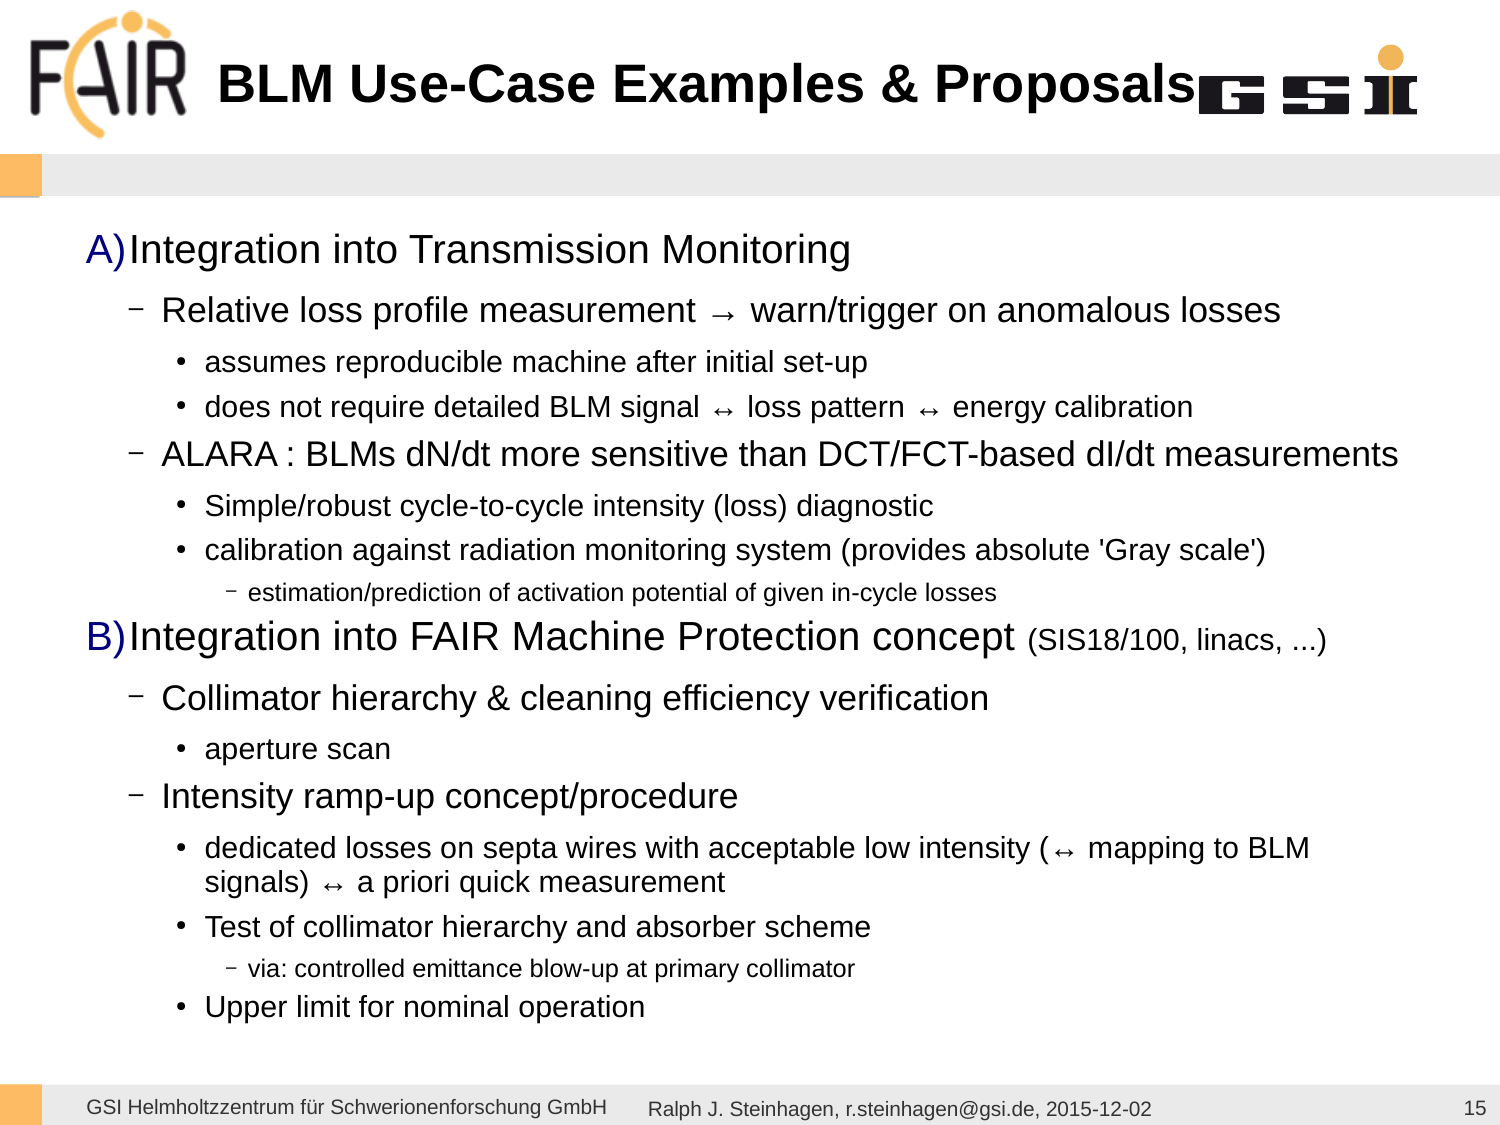

# BLM Use-Case Examples & Proposals
Integration into Transmission Monitoring
Relative loss profile measurement → warn/trigger on anomalous losses
assumes reproducible machine after initial set-up
does not require detailed BLM signal ↔ loss pattern ↔ energy calibration
ALARA : BLMs dN/dt more sensitive than DCT/FCT-based dI/dt measurements
Simple/robust cycle-to-cycle intensity (loss) diagnostic
calibration against radiation monitoring system (provides absolute 'Gray scale')
estimation/prediction of activation potential of given in-cycle losses
Integration into FAIR Machine Protection concept (SIS18/100, linacs, ...)
Collimator hierarchy & cleaning efficiency verification
aperture scan
Intensity ramp-up concept/procedure
dedicated losses on septa wires with acceptable low intensity (↔ mapping to BLM signals) ↔ a priori quick measurement
Test of collimator hierarchy and absorber scheme
via: controlled emittance blow-up at primary collimator
Upper limit for nominal operation